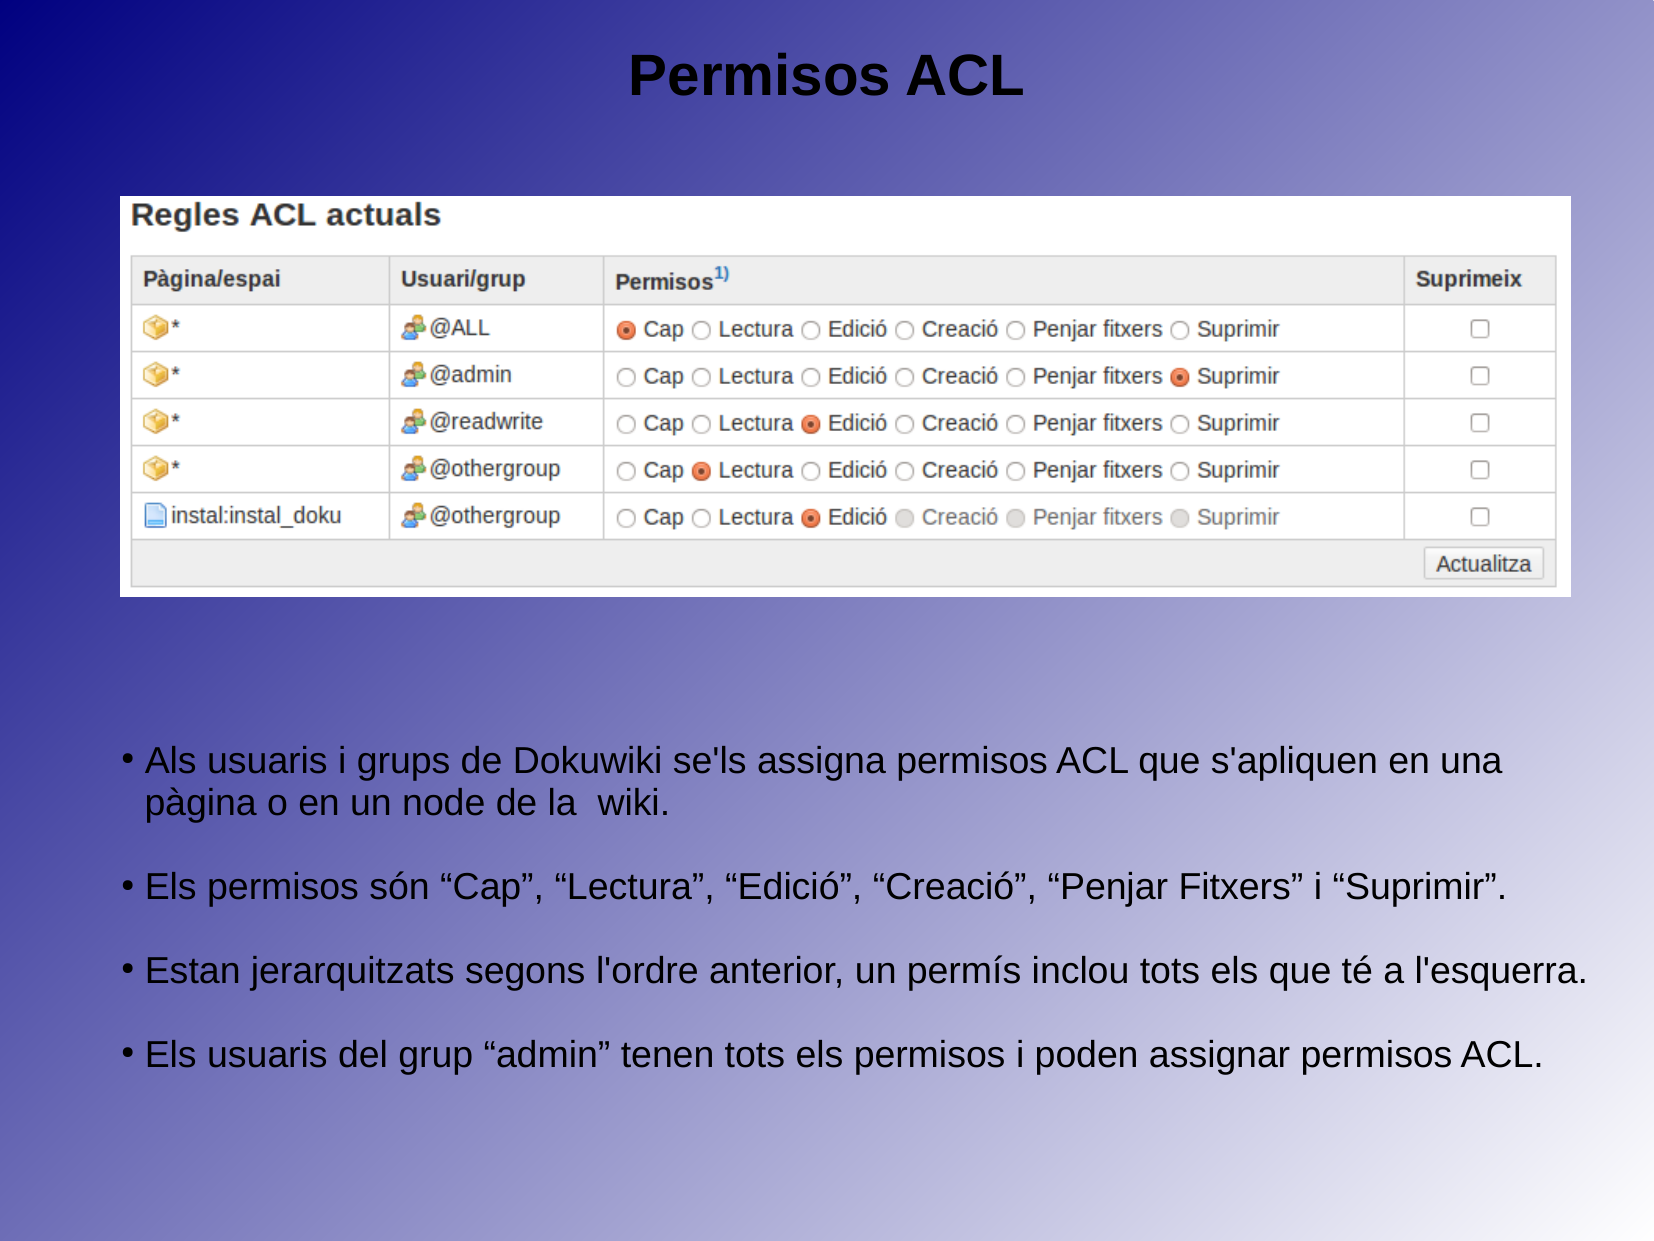

Permisos ACL
 Als usuaris i grups de Dokuwiki se'ls assigna permisos ACL que s'apliquen en una pàgina o en un node de la wiki.
 Els permisos són “Cap”, “Lectura”, “Edició”, “Creació”, “Penjar Fitxers” i “Suprimir”.
 Estan jerarquitzats segons l'ordre anterior, un permís inclou tots els que té a l'esquerra.
 Els usuaris del grup “admin” tenen tots els permisos i poden assignar permisos ACL.